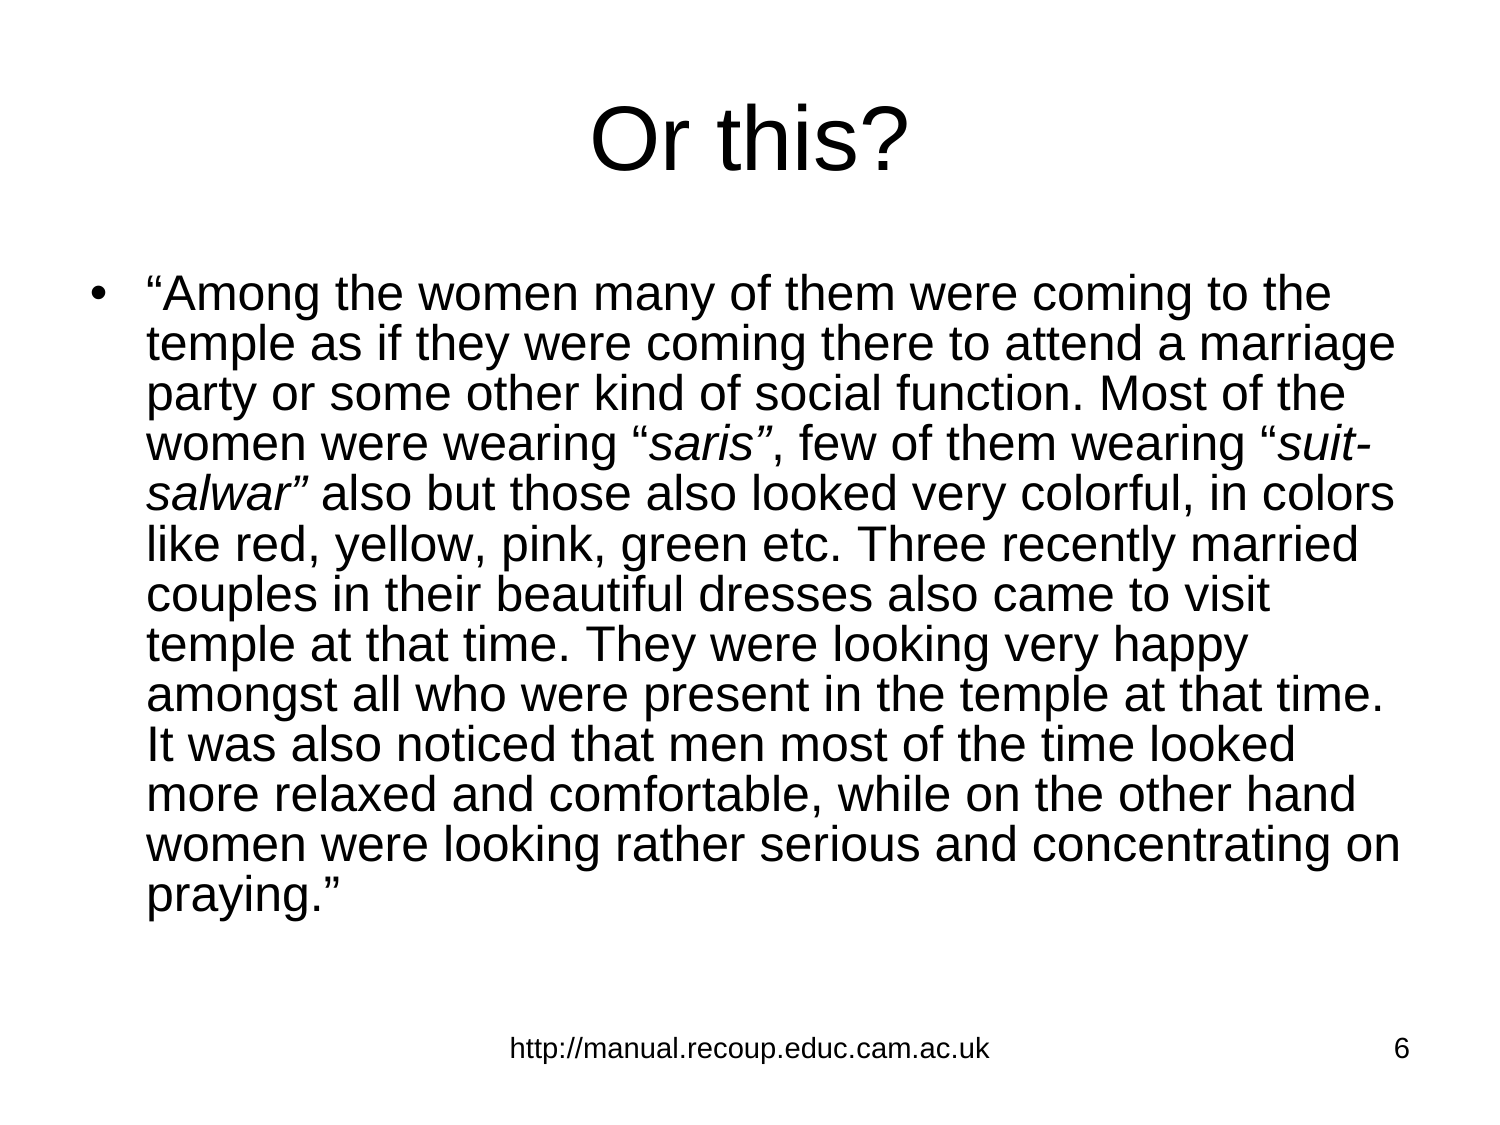

# Or this?
“Among the women many of them were coming to the temple as if they were coming there to attend a marriage party or some other kind of social function. Most of the women were wearing “saris”, few of them wearing “suit-salwar” also but those also looked very colorful, in colors like red, yellow, pink, green etc. Three recently married couples in their beautiful dresses also came to visit temple at that time. They were looking very happy amongst all who were present in the temple at that time. It was also noticed that men most of the time looked more relaxed and comfortable, while on the other hand women were looking rather serious and concentrating on praying.”
http://manual.recoup.educ.cam.ac.uk
6